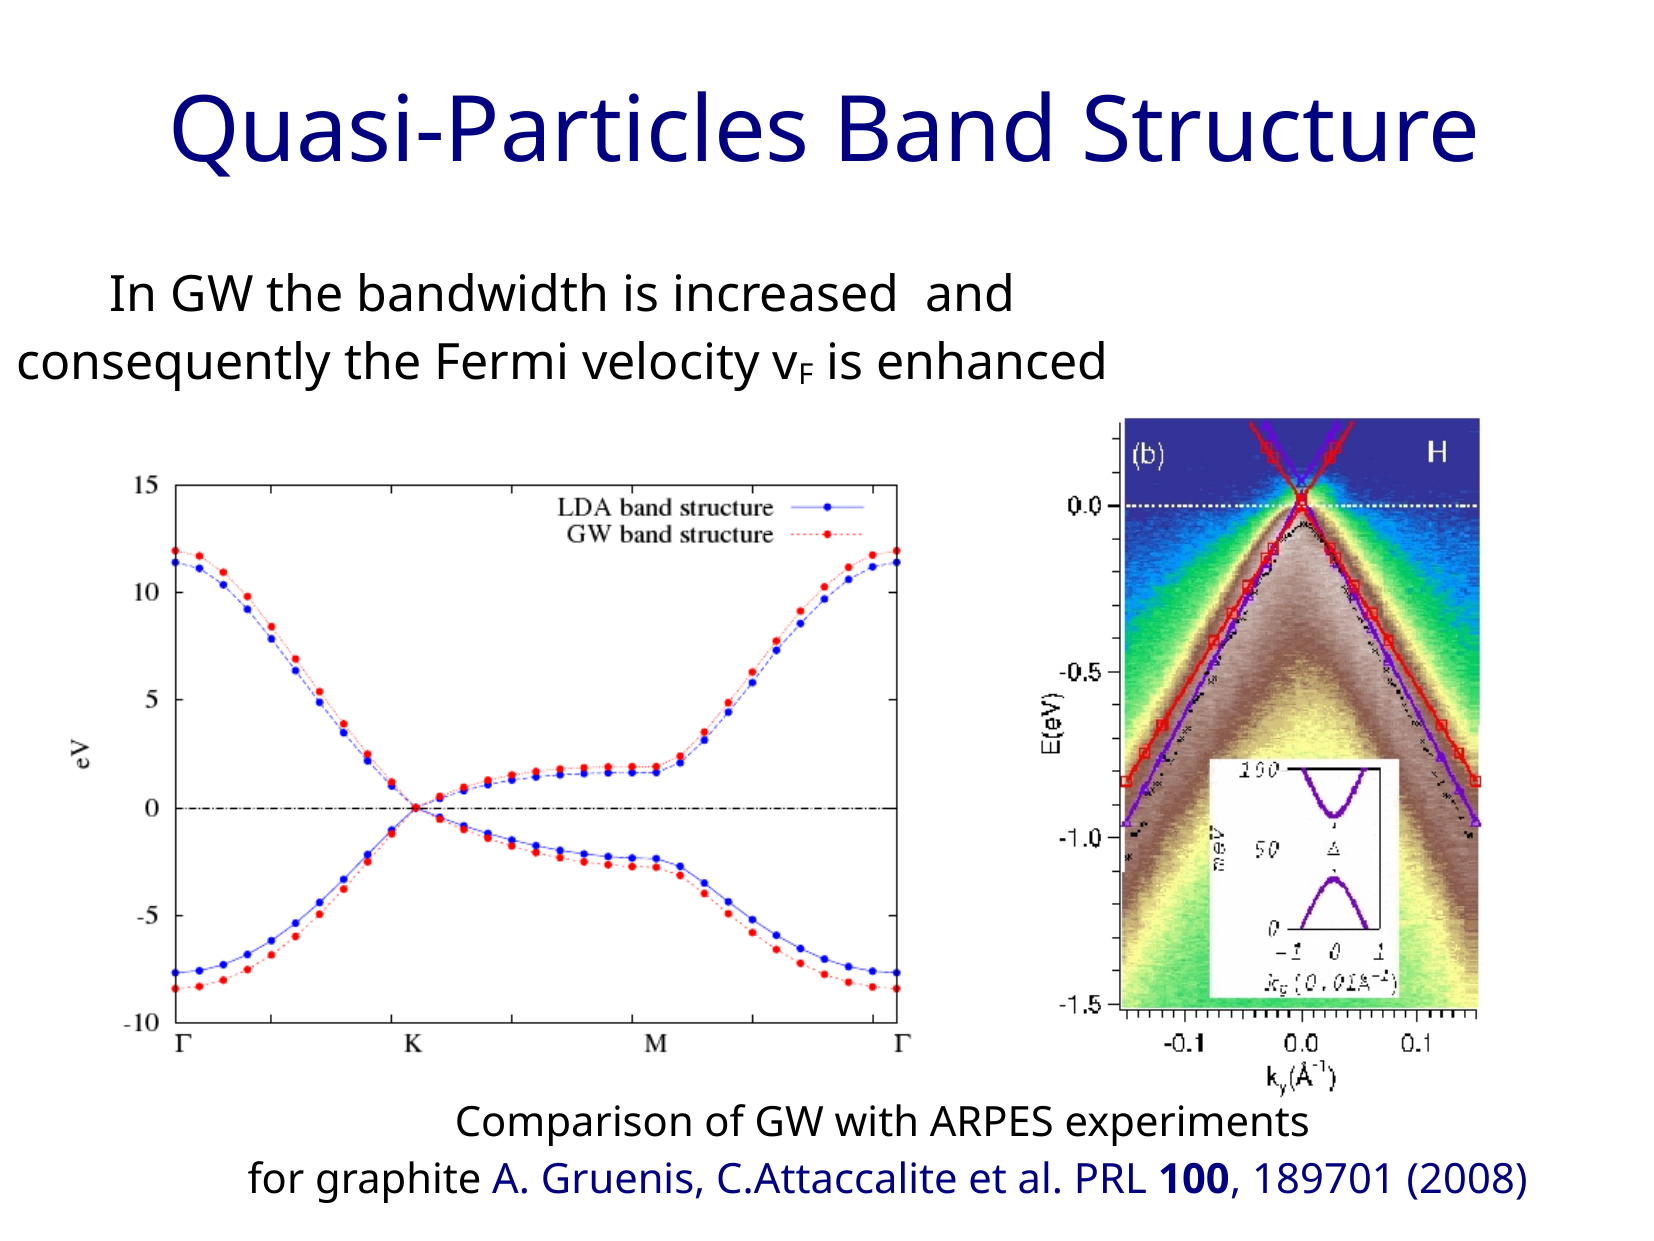

# Quasi-Particles Band Structure
In GW the bandwidth is increased and consequently the Fermi velocity vF is enhanced
Comparison of GW with ARPES experiments
for graphite A. Gruenis, C.Attaccalite et al. PRL 100, 189701 (2008)